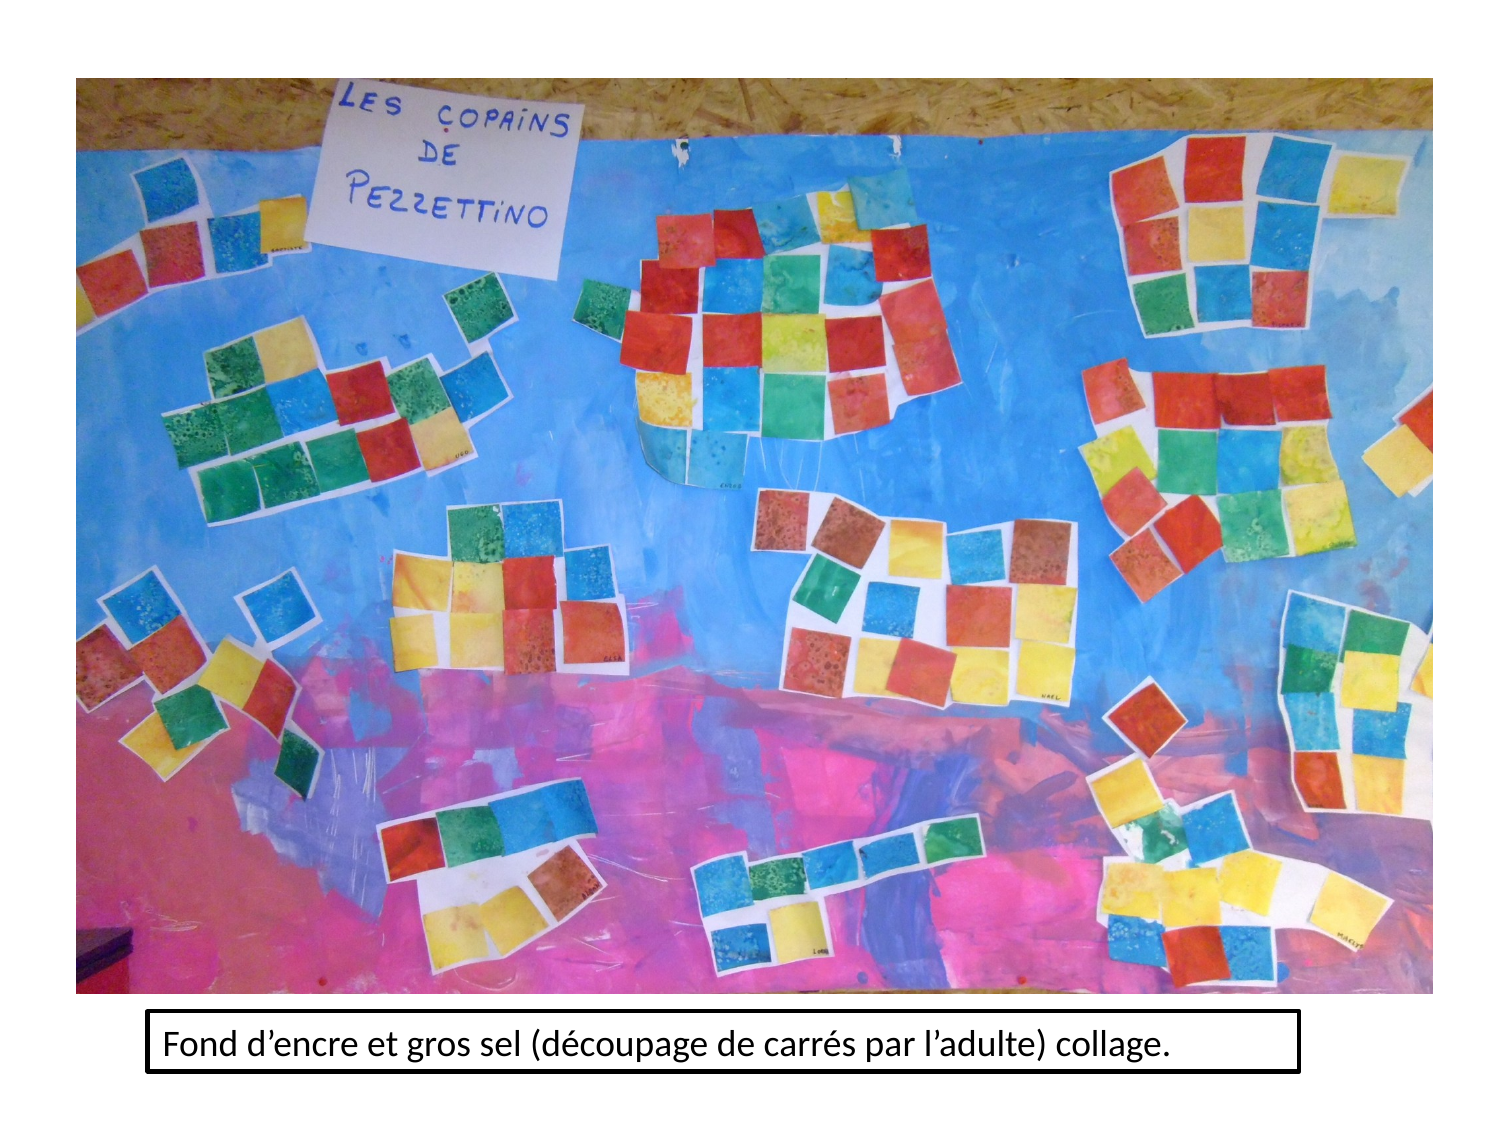

Fond d’encre et gros sel (découpage de carrés par l’adulte) collage.